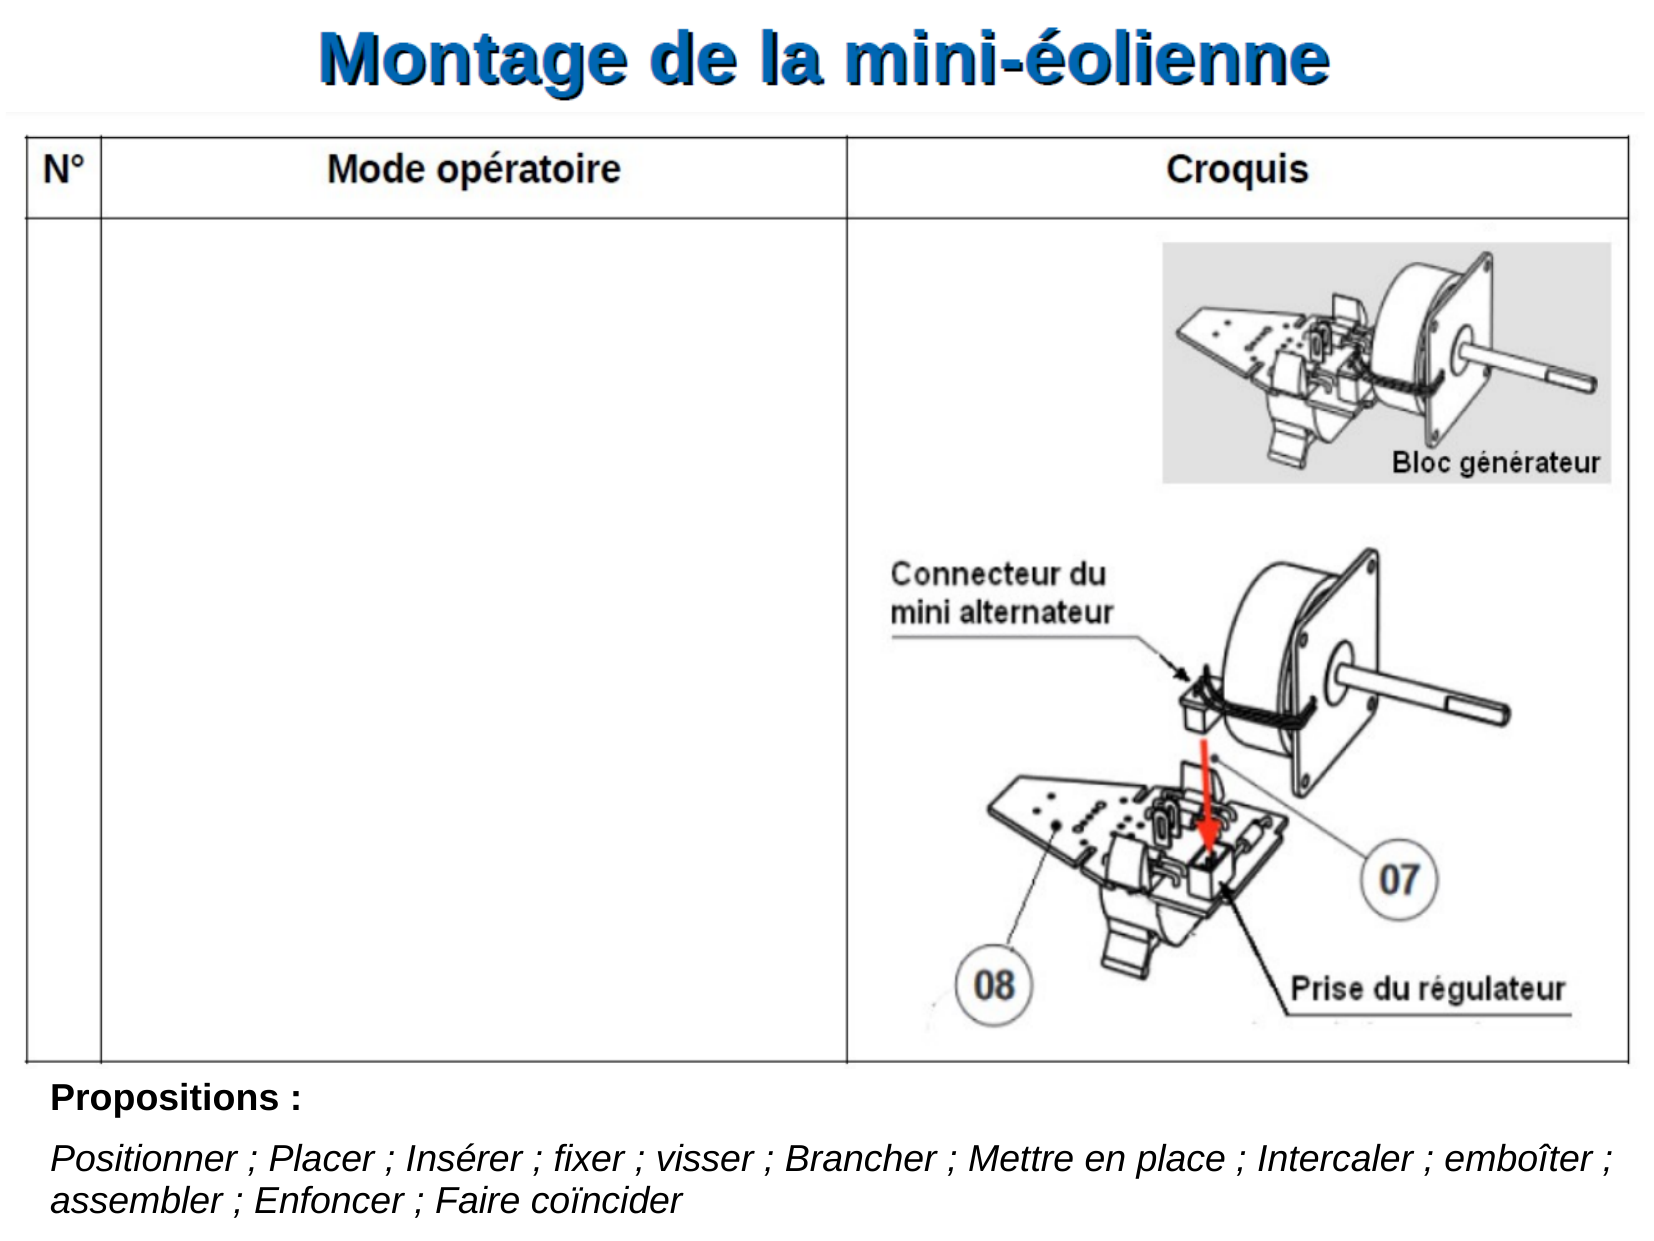

Propositions :
Positionner ; Placer ; Insérer ; fixer ; visser ; Brancher ; Mettre en place ; Intercaler ; emboîter ; assembler ; Enfoncer ; Faire coïncider